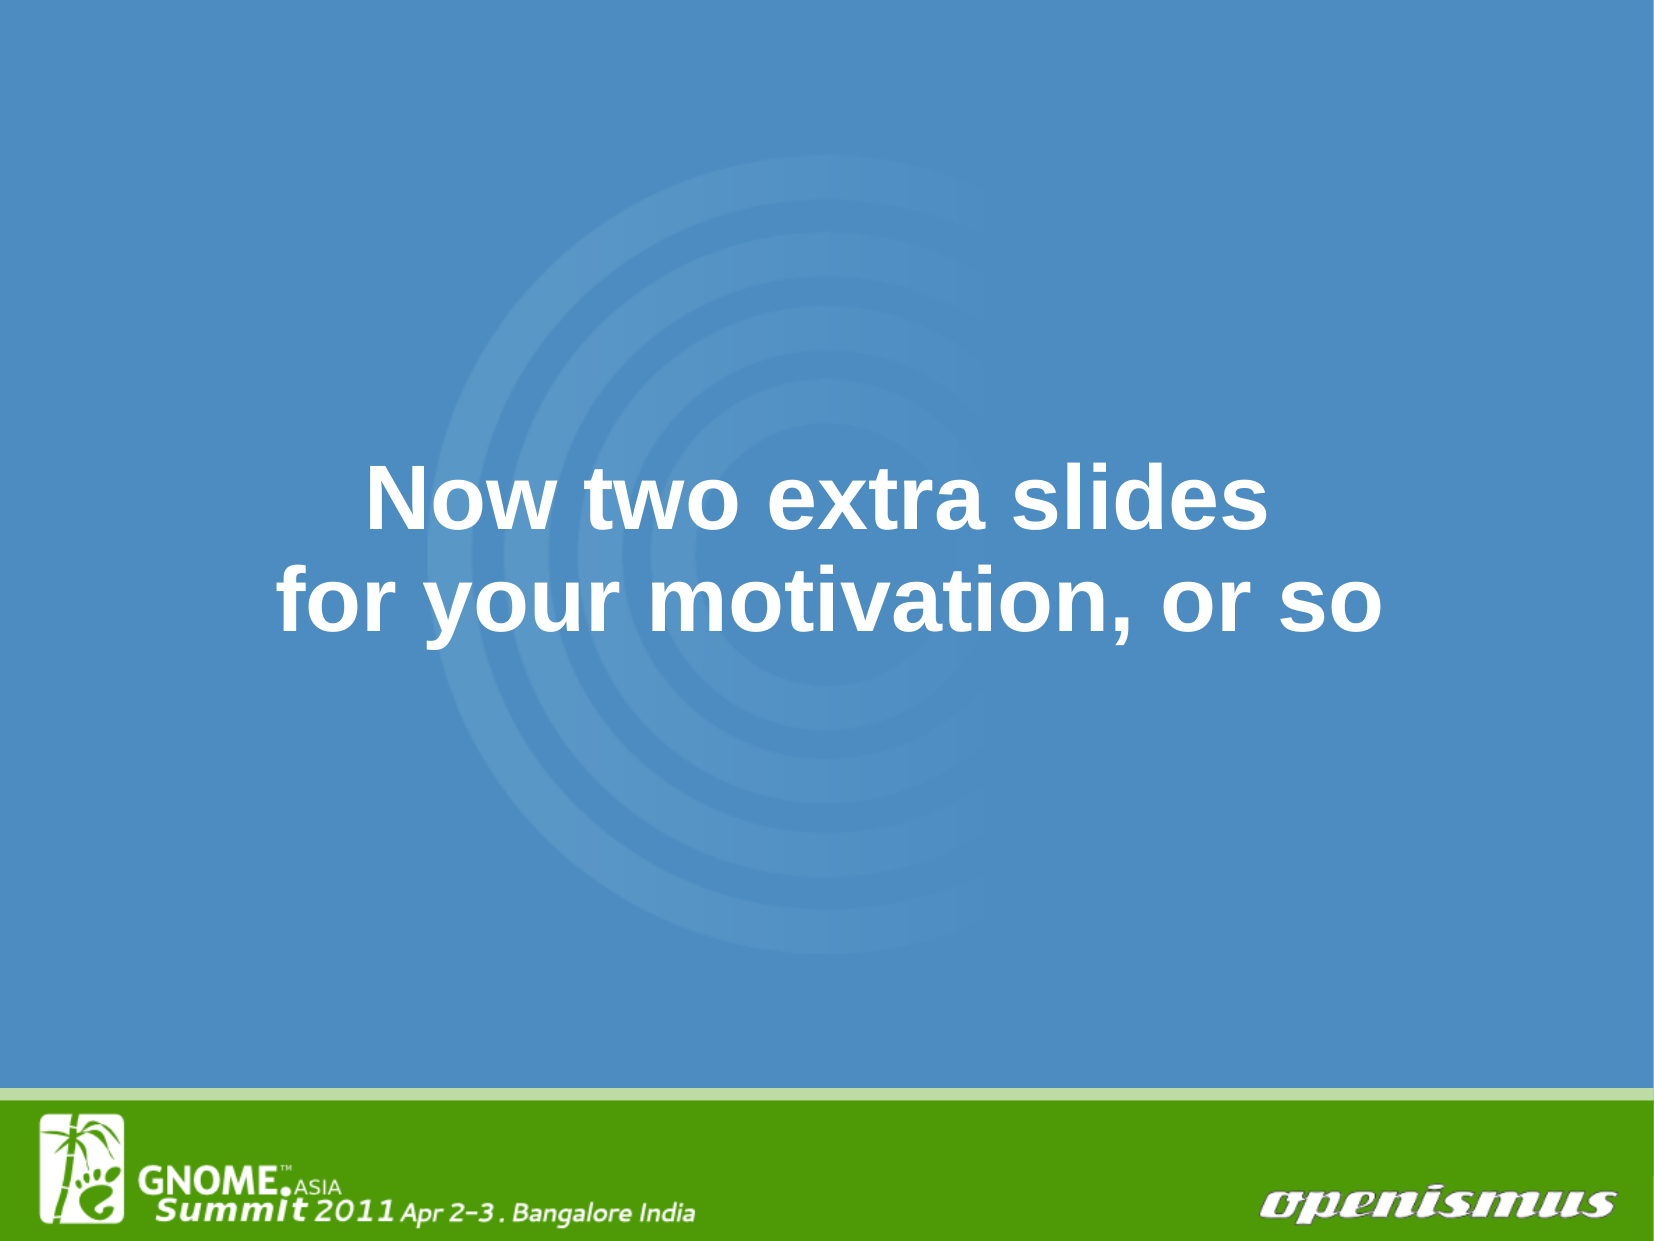

# Now two extra slides for your motivation, or so